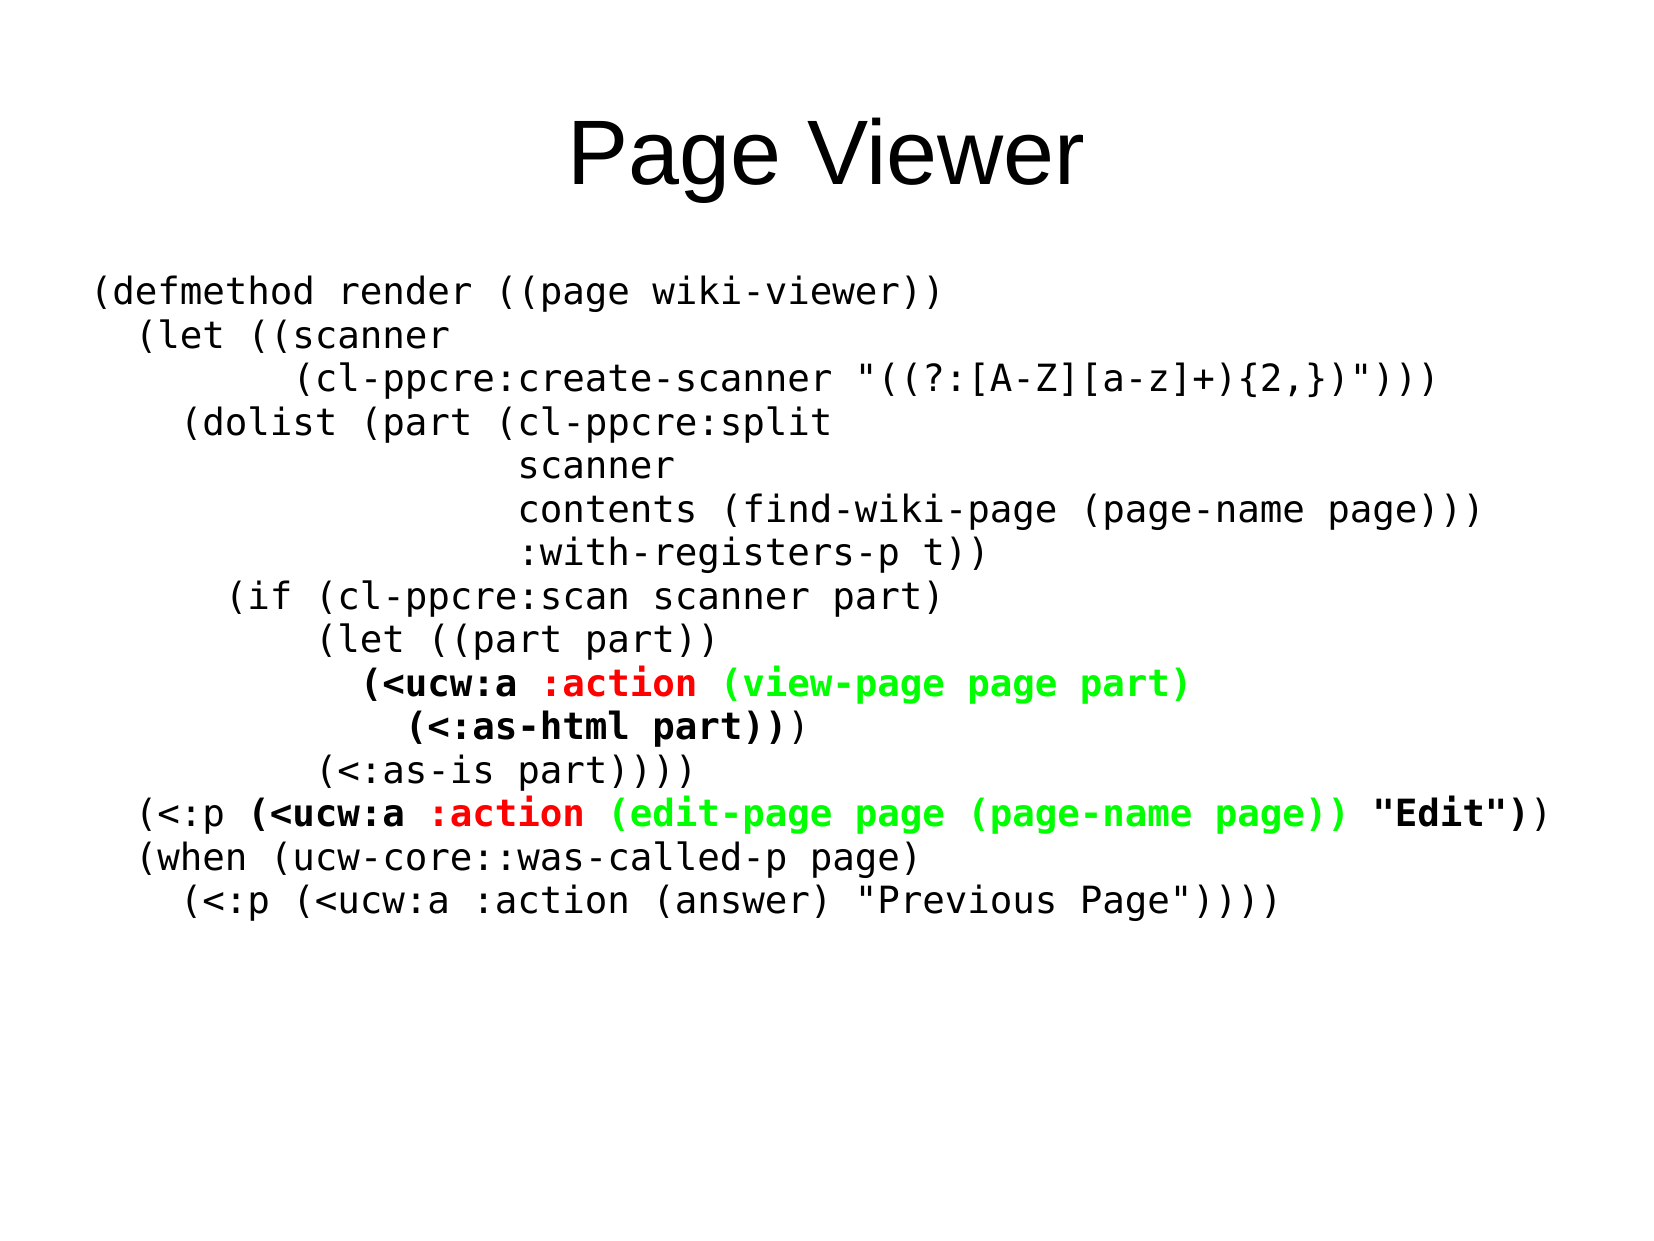

# Page Viewer
(defmethod render ((page wiki-viewer))
 (let ((scanner
 (cl-ppcre:create-scanner "((?:[A-Z][a-z]+){2,})")))
 (dolist (part (cl-ppcre:split
 scanner
 contents (find-wiki-page (page-name page)))
 :with-registers-p t))
 (if (cl-ppcre:scan scanner part)
 (let ((part part))
 (<ucw:a :action (view-page page part)
 (<:as-html part)))
 (<:as-is part))))
 (<:p (<ucw:a :action (edit-page page (page-name page)) "Edit"))
 (when (ucw-core::was-called-p page)
 (<:p (<ucw:a :action (answer) "Previous Page"))))